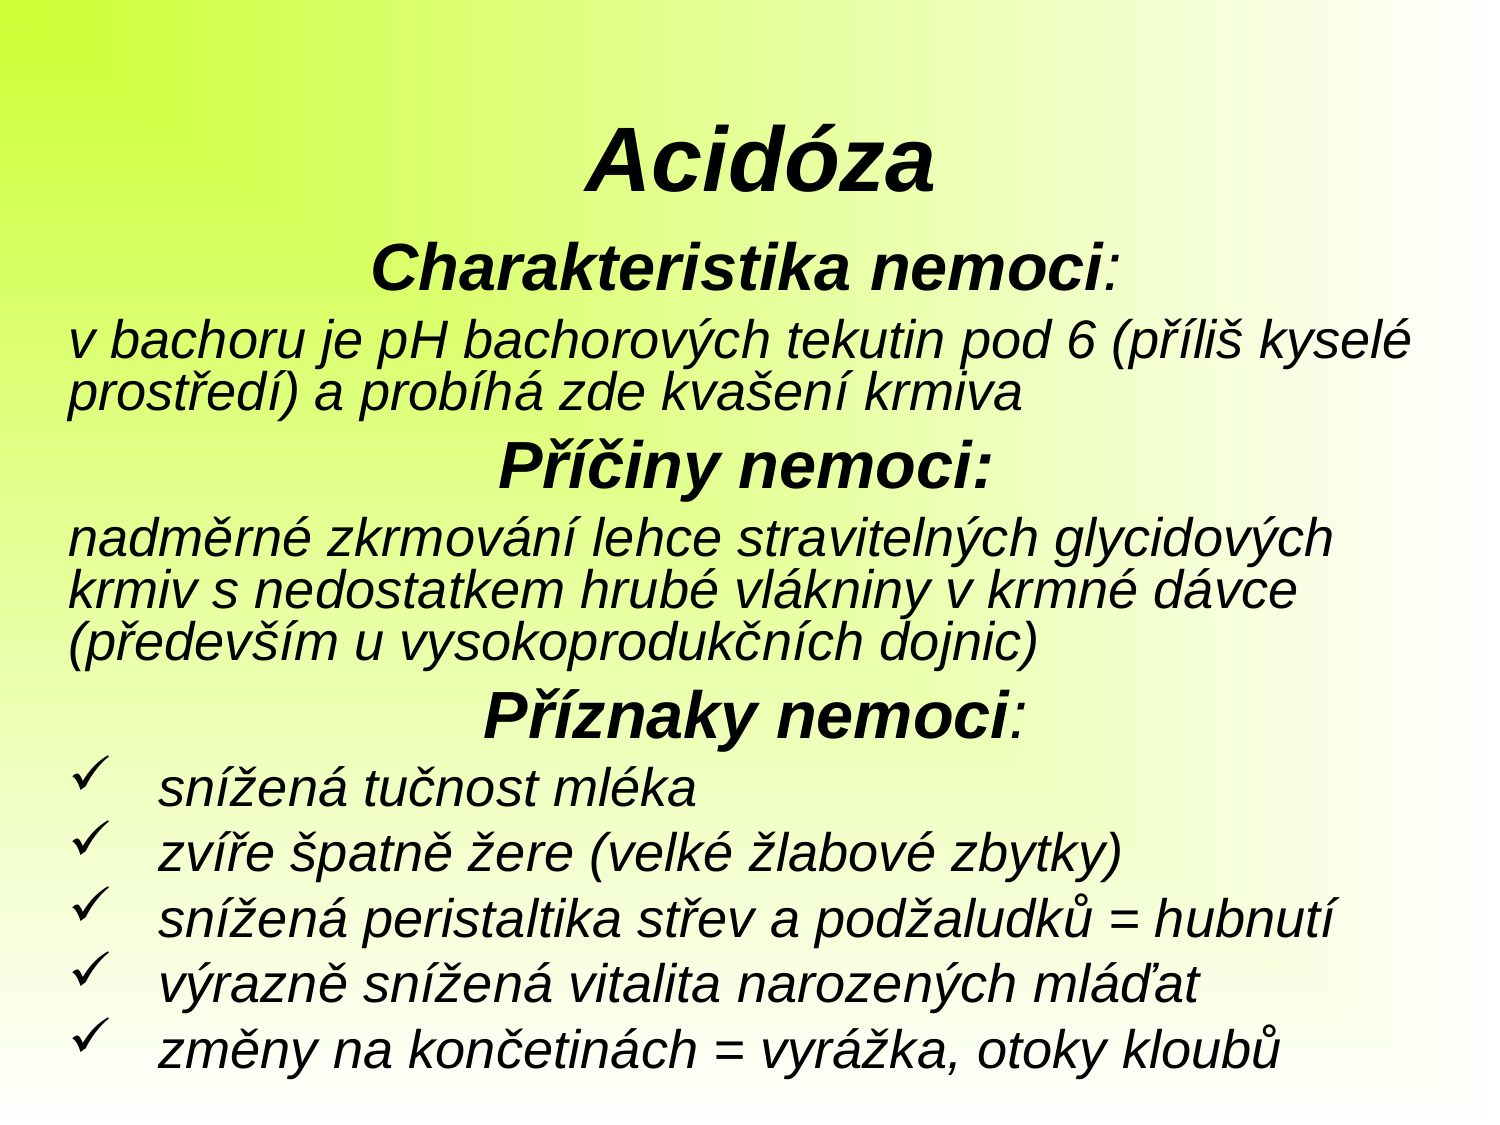

# Acidóza
Charakteristika nemoci:
v bachoru je pH bachorových tekutin pod 6 (příliš kyselé prostředí) a probíhá zde kvašení krmiva
Příčiny nemoci:
nadměrné zkrmování lehce stravitelných glycidových krmiv s nedostatkem hrubé vlákniny v krmné dávce (především u vysokoprodukčních dojnic)
Příznaky nemoci:
 snížená tučnost mléka
 zvíře špatně žere (velké žlabové zbytky)
 snížená peristaltika střev a podžaludků = hubnutí
 výrazně snížená vitalita narozených mláďat
 změny na končetinách = vyrážka, otoky kloubů